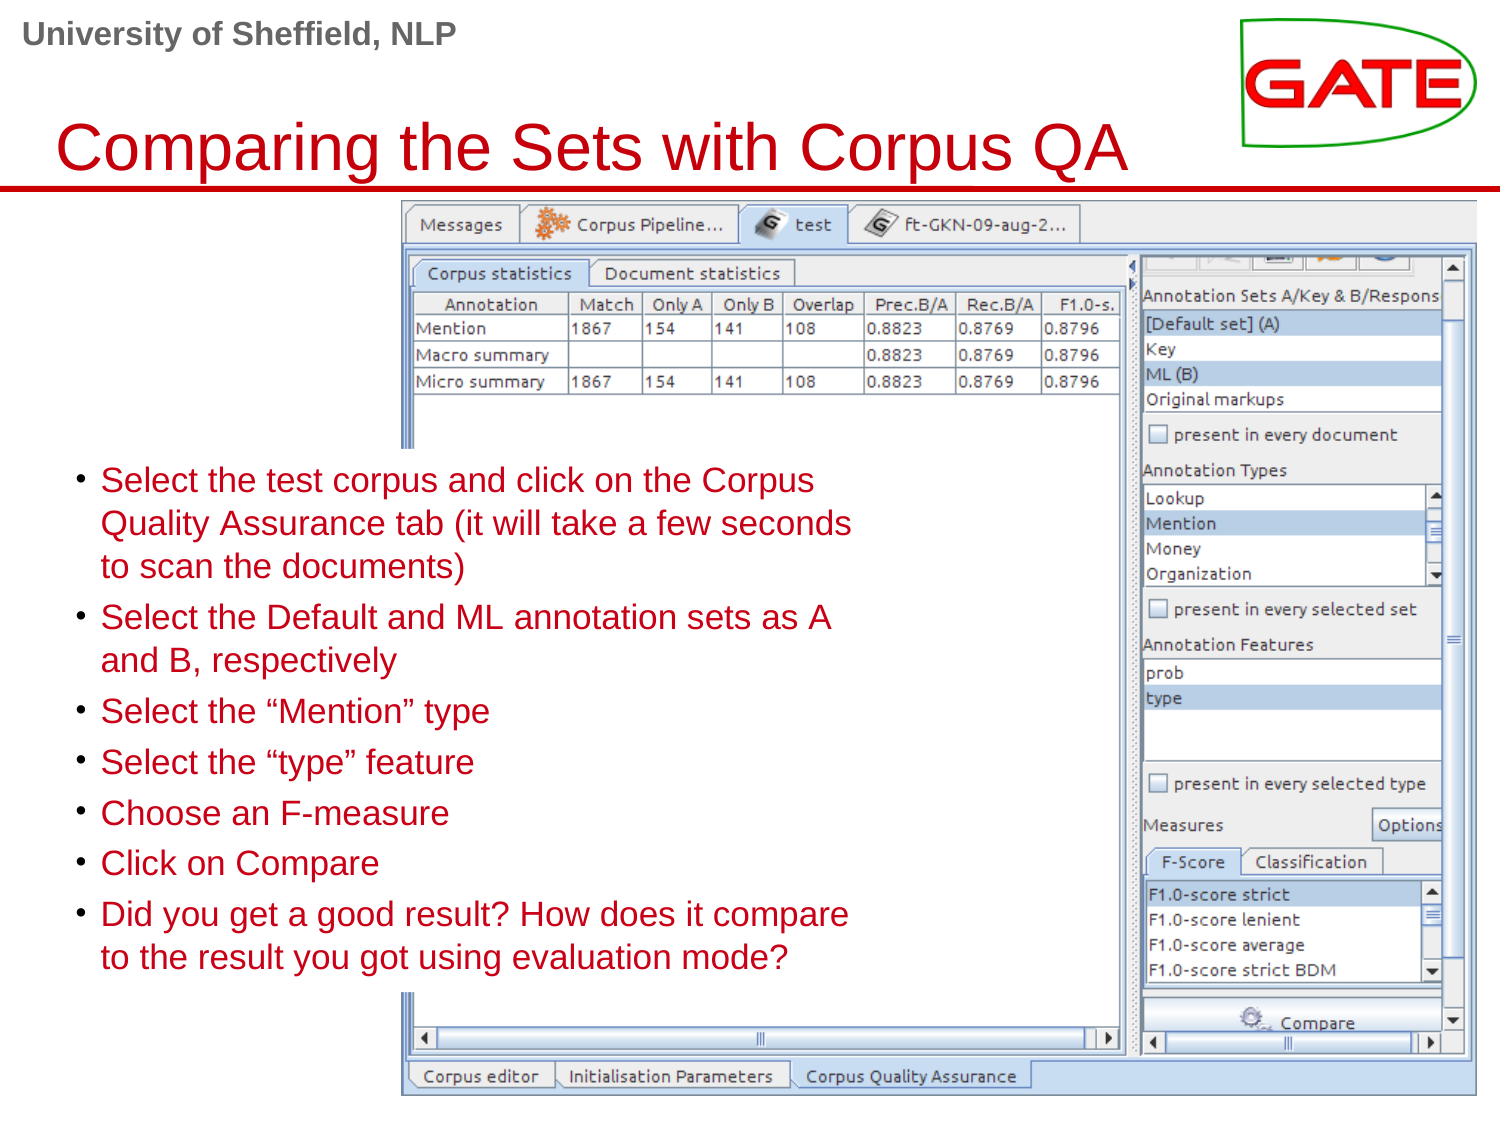

# Comparing the Sets with Corpus QA
Select the test corpus and click on the Corpus Quality Assurance tab (it will take a few seconds to scan the documents)
Select the Default and ML annotation sets as A and B, respectively
Select the “Mention” type
Select the “type” feature
Choose an F-measure
Click on Compare
Did you get a good result? How does it compare to the result you got using evaluation mode?